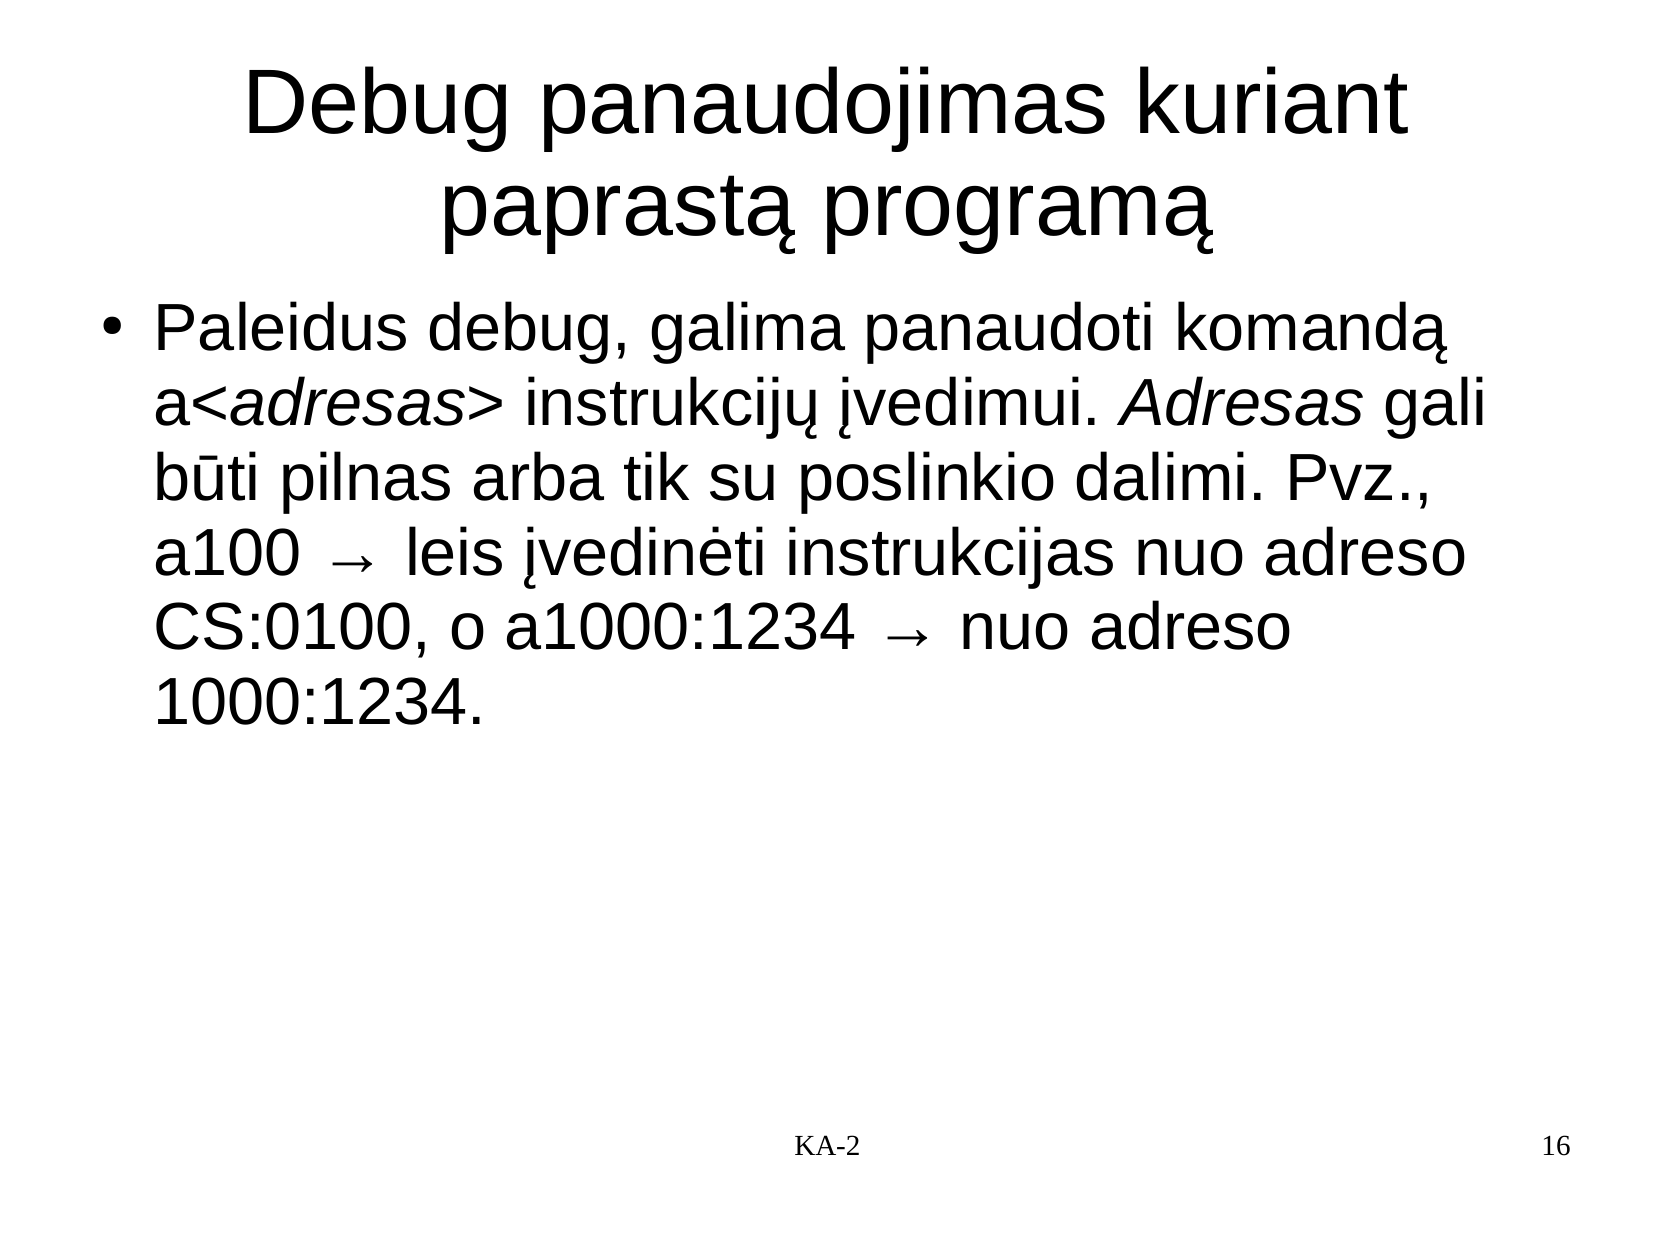

# Debug panaudojimas kuriant paprastą programą
Paleidus debug, galima panaudoti komandą a<adresas> instrukcijų įvedimui. Adresas gali būti pilnas arba tik su poslinkio dalimi. Pvz., a100 → leis įvedinėti instrukcijas nuo adreso CS:0100, o a1000:1234 → nuo adreso 1000:1234.
KA-2
16